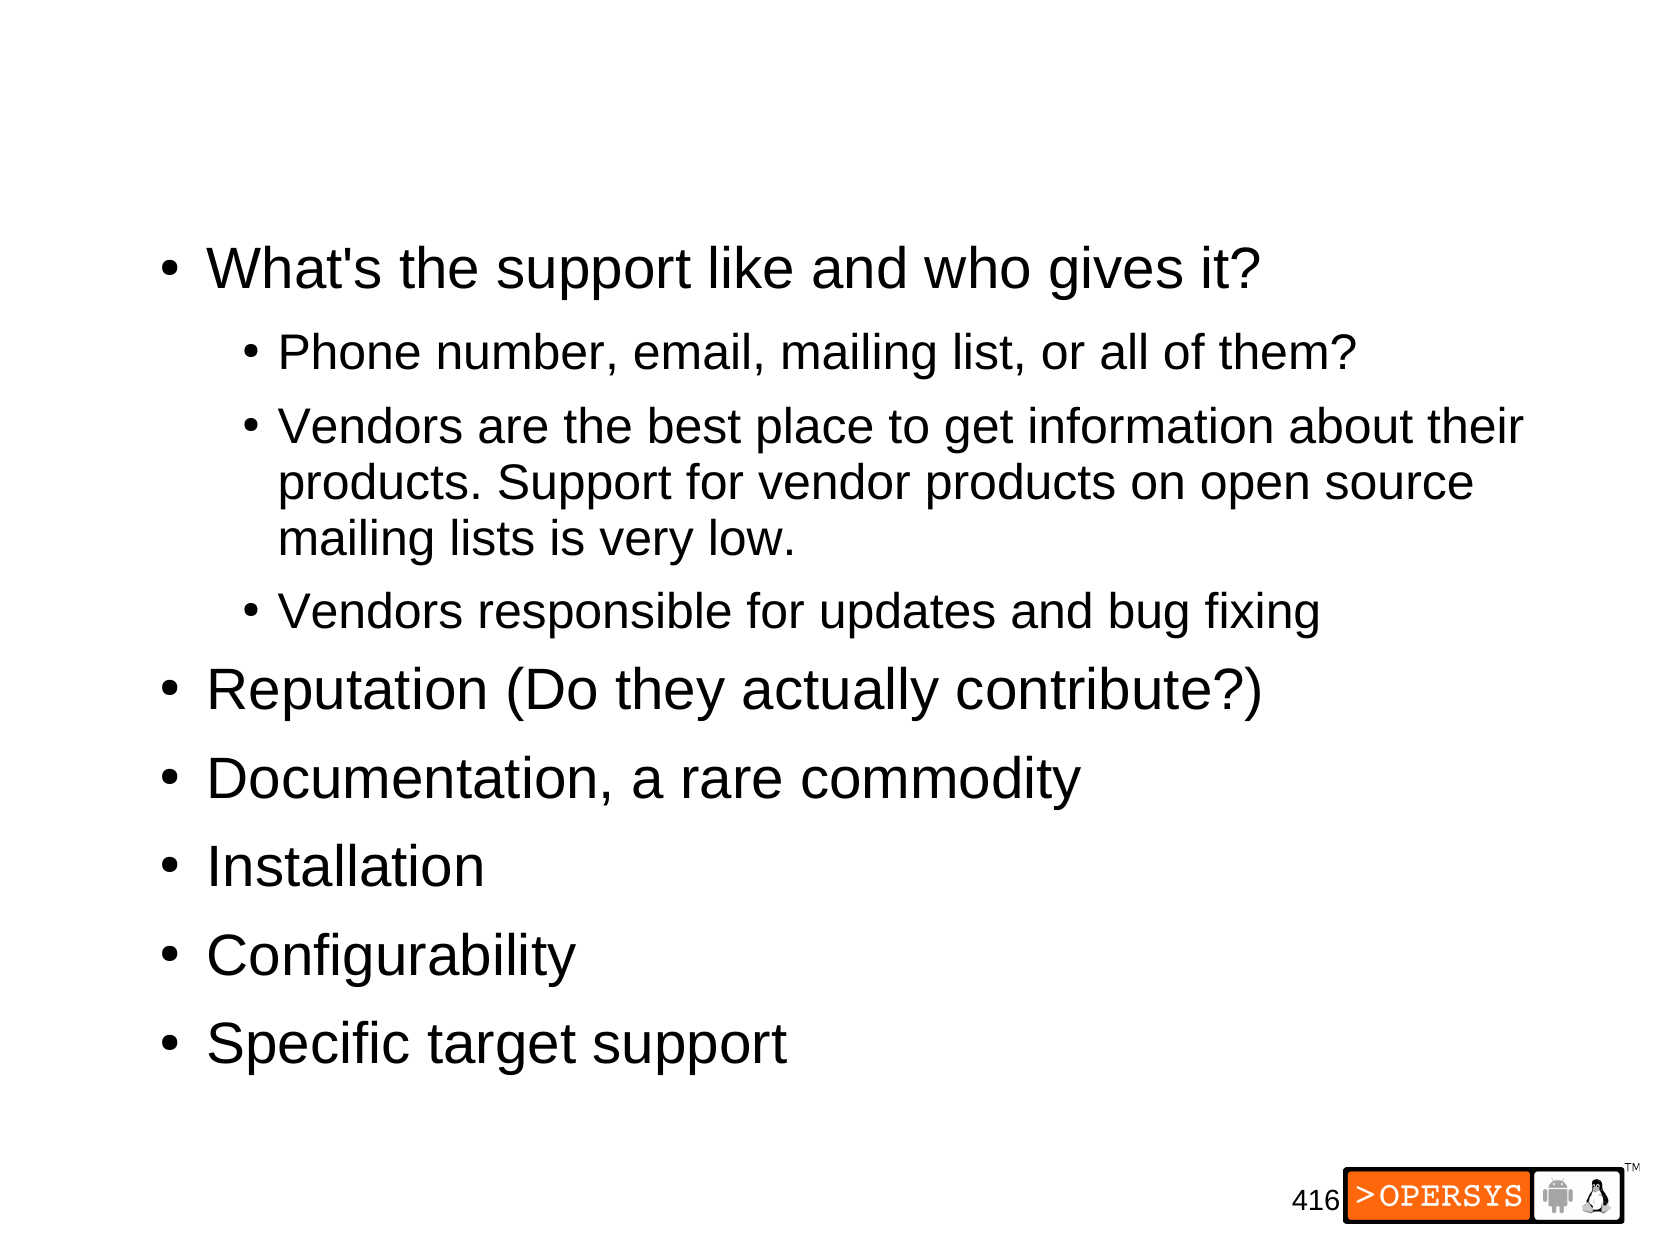

# What's the support like and who gives it?
Phone number, email, mailing list, or all of them?
Vendors are the best place to get information about their products. Support for vendor products on open source mailing lists is very low.
Vendors responsible for updates and bug fixing
Reputation (Do they actually contribute?)
Documentation, a rare commodity
Installation
Configurability
Specific target support